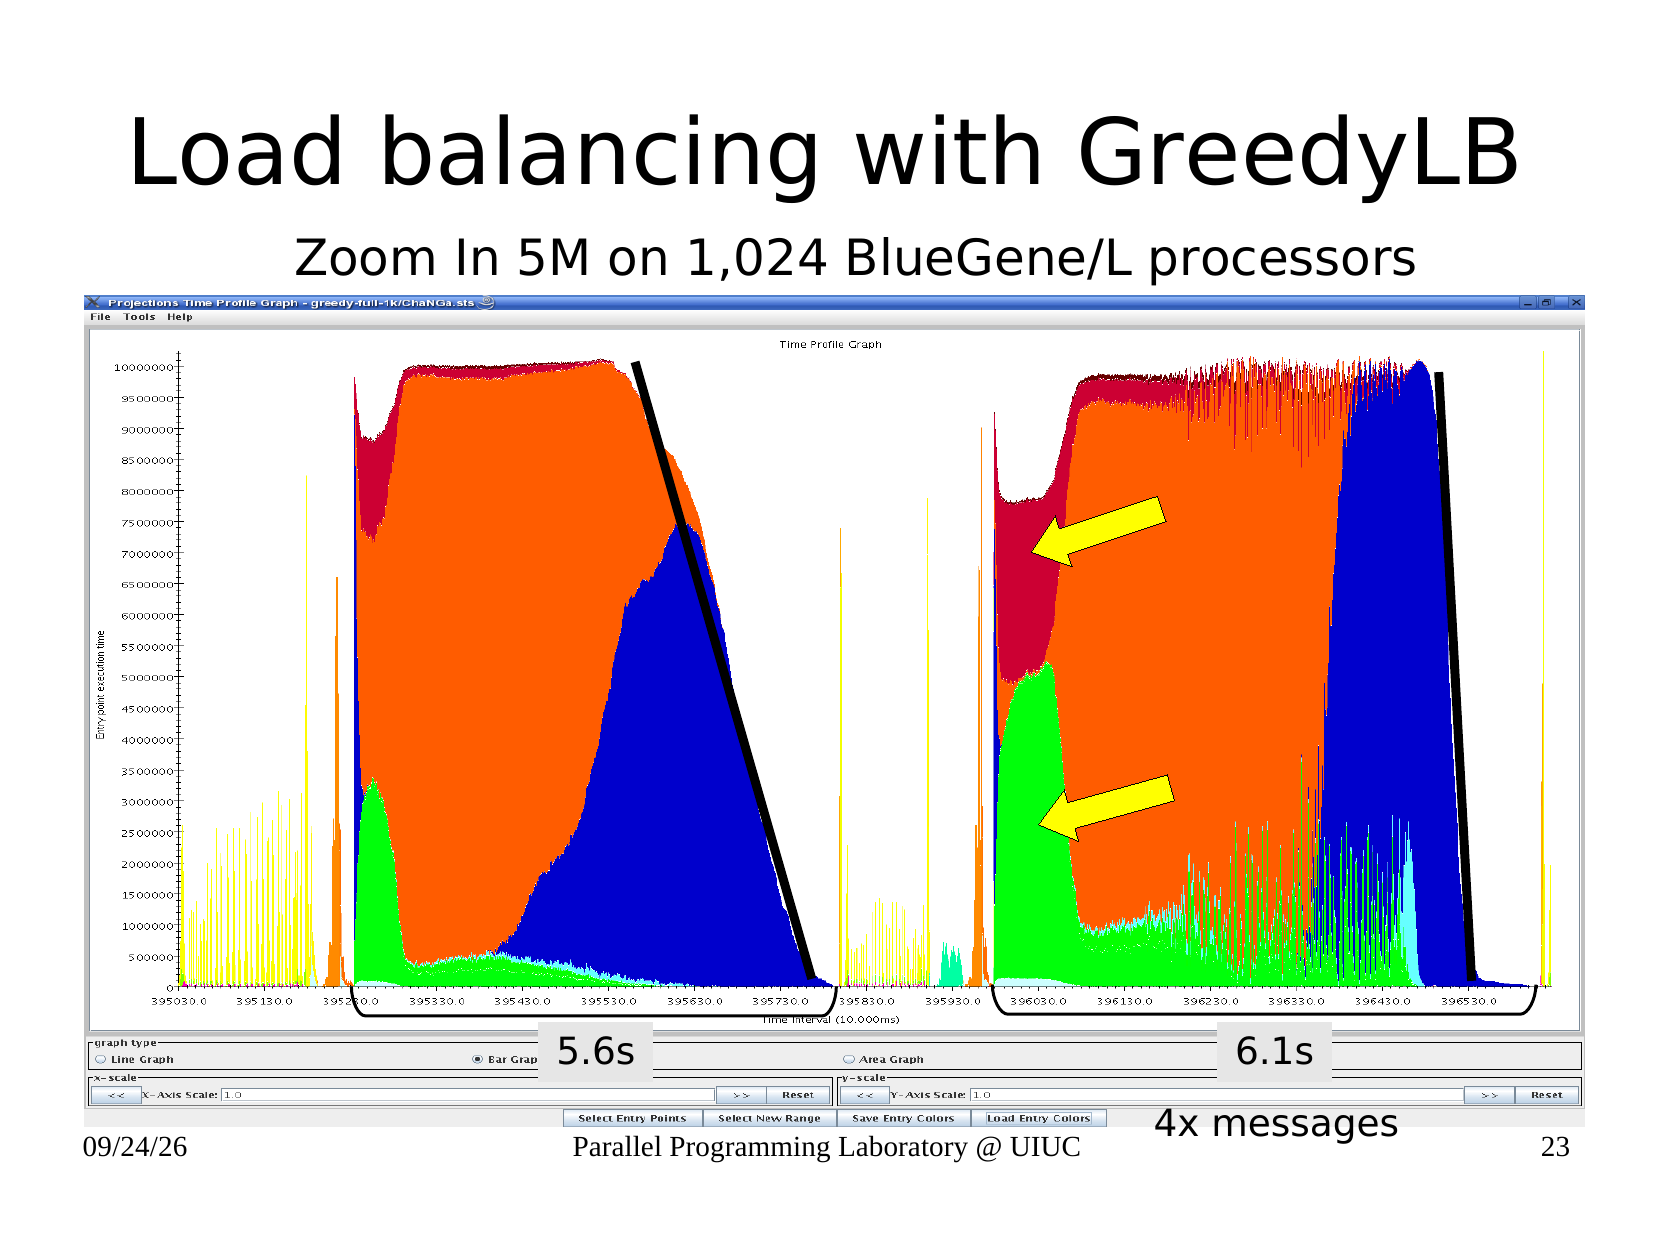

# Load balancing with GreedyLB
Zoom In 5M on 1,024 BlueGene/L processors
5.6s
6.1s
4x messages
Parallel Programming Laboratory @ UIUC
23